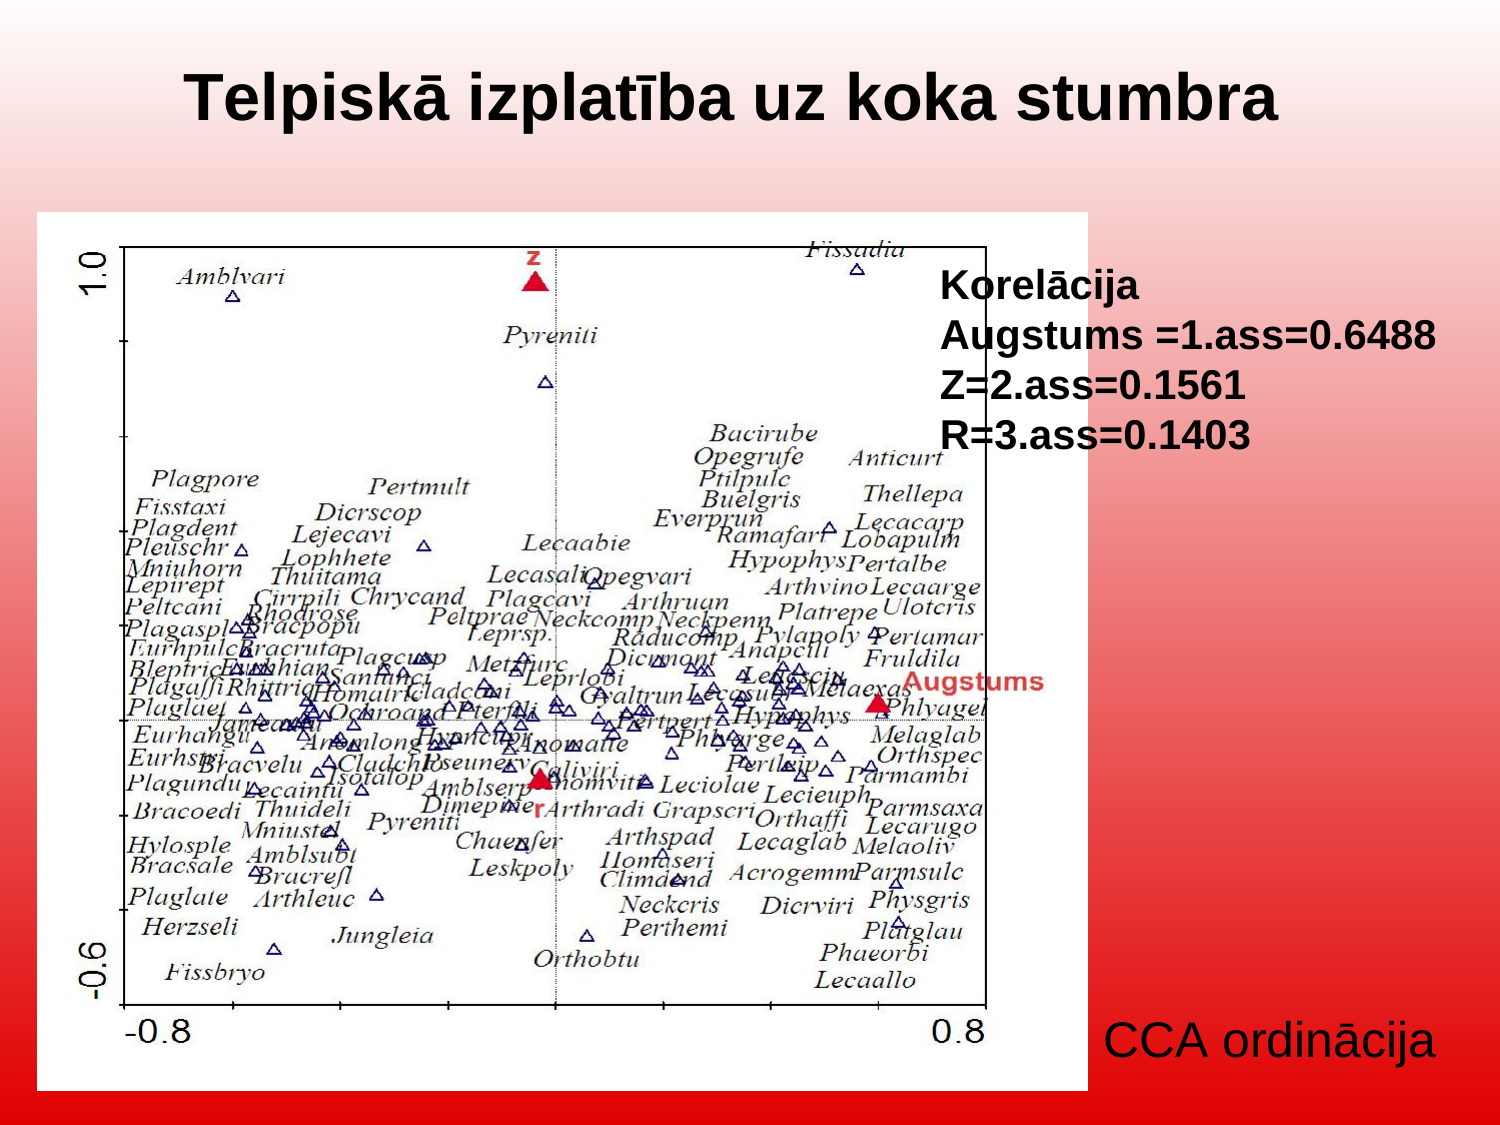

# Telpiskā izplatība uz koka stumbra
Korelācija
Augstums =1.ass=0.6488
Z=2.ass=0.1561
R=3.ass=0.1403
CCA ordinācija